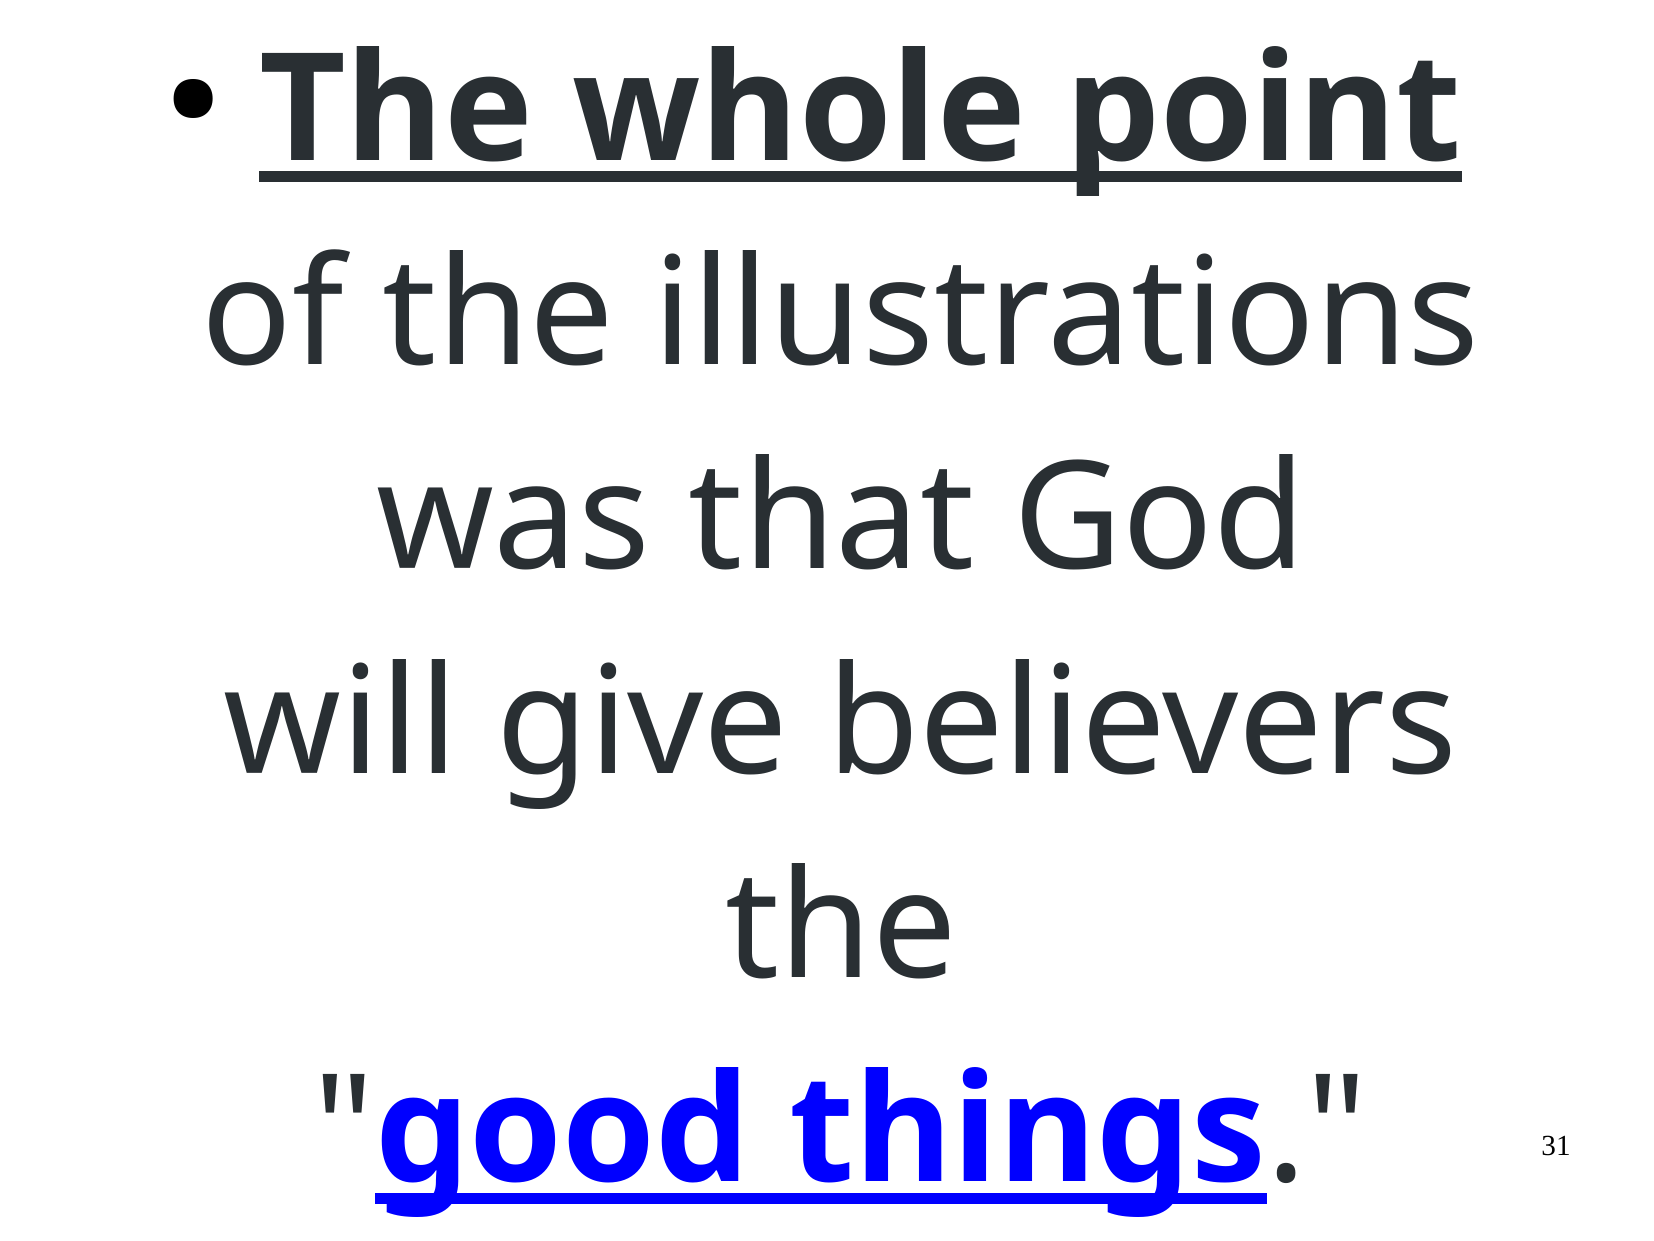

# The whole point of the illustrations was that God will give believers the "good things."
31